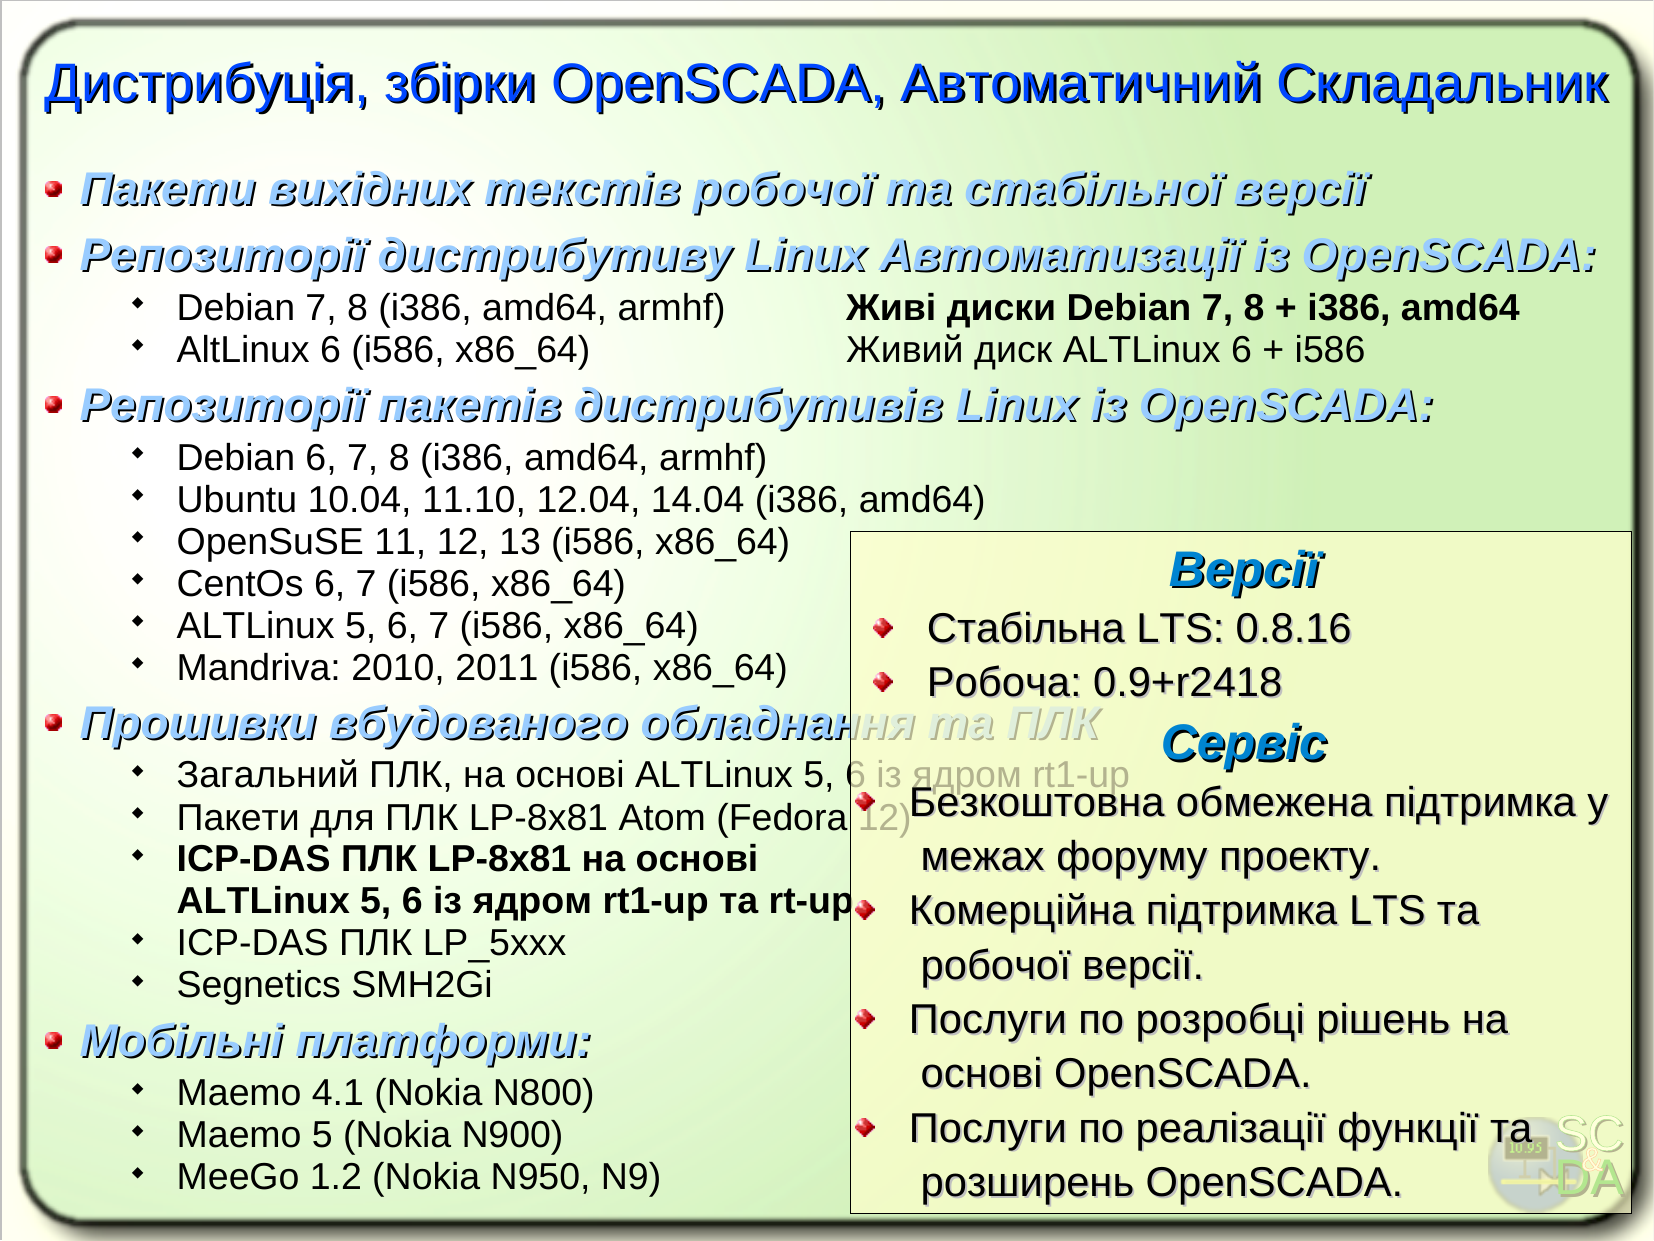

# Дистрибуція, збірки OpenSCADA, Автоматичний Складальник
Пакети вихідних текстів робочої та стабільної версії
Репозиторії дистрибутиву Linux Автоматизації із OpenSCADA:
Debian 7, 8 (i386, amd64, armhf)		Живі диски Debian 7, 8 + i386, amd64
AltLinux 6 (i586, x86_64)				Живий диск ALTLinux 6 + i586
Репозиторії пакетів дистрибутивів Linux із OpenSCADA:
Debian 6, 7, 8 (i386, amd64, armhf)
Ubuntu 10.04, 11.10, 12.04, 14.04 (i386, amd64)
OpenSuSE 11, 12, 13 (i586, x86_64)
CentOs 6, 7 (i586, x86_64)
ALTLinux 5, 6, 7 (i586, x86_64)
Mandriva: 2010, 2011 (i586, x86_64)
Прошивки вбудованого обладнання та ПЛК
Загальний ПЛК, на основі ALTLinux 5, 6 із ядром rt1-up
Пакети для ПЛК LP-8x81 Atom (Fedora 12)
ICP-DAS ПЛК LP-8x81 на основі
ALTLinux 5, 6 із ядром rt1-up та rt-up
ICP-DAS ПЛК LP_5xxx
Segnetics SMH2Gi
Мобільні платформи:
Maemo 4.1 (Nokia N800)
Maemo 5 (Nokia N900)
MeeGo 1.2 (Nokia N950, N9)
Версії
Стабільна LTS: 0.8.16
Робоча: 0.9+r2418
Сервіс
Безкоштовна обмежена підтримка у межах форуму проекту.
Комерційна підтримка LTS та робочої версії.
Послуги по розробці рішень на основі OpenSCADA.
Послуги по реалізації функції та розширень OpenSCADA.